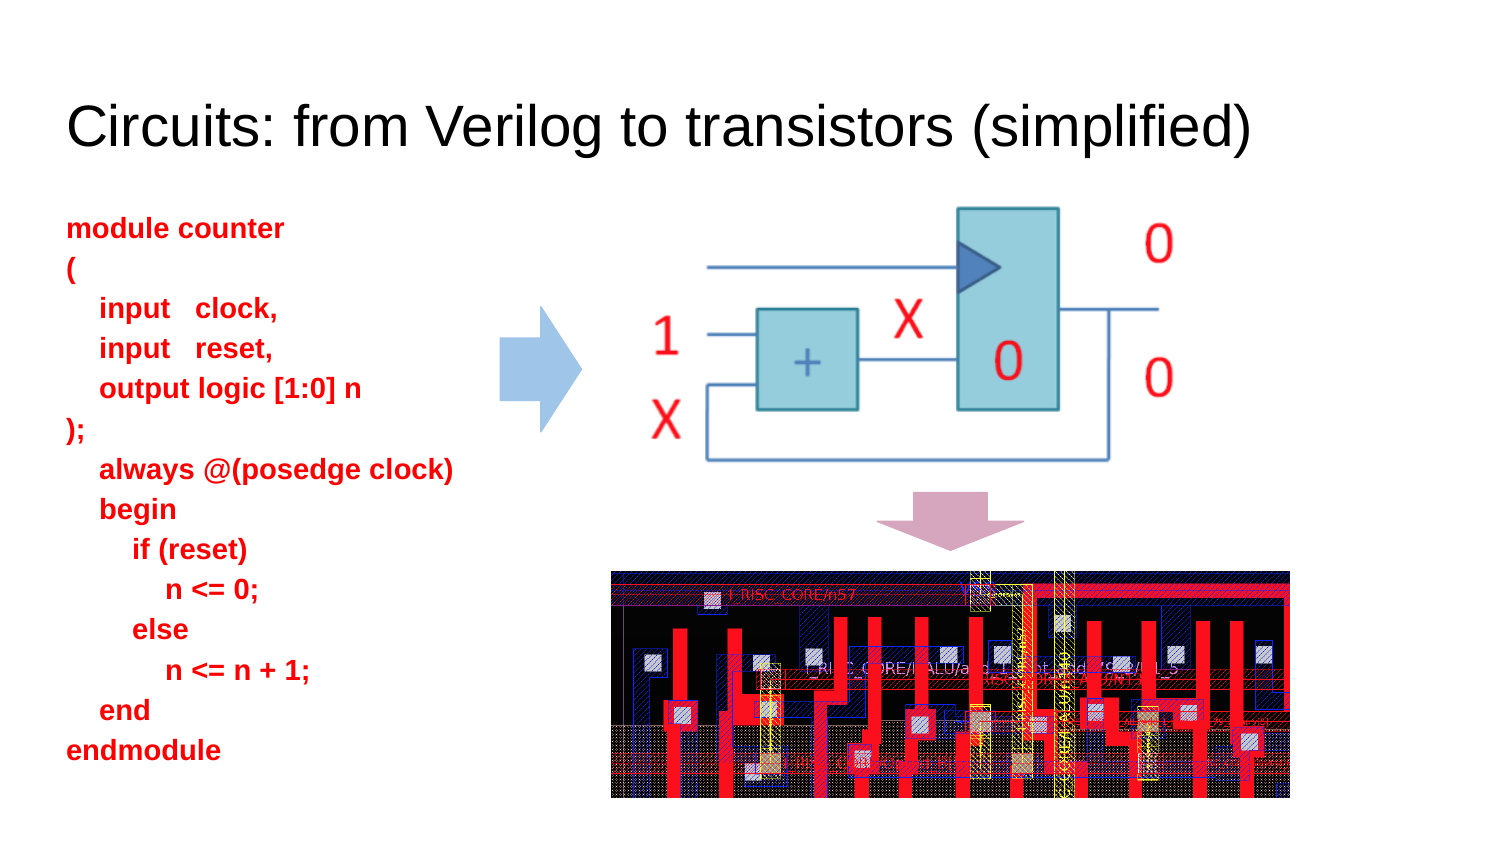

# Circuits: from Verilog to transistors (simplified)
module counter
(
 input clock,
 input reset,
 output logic [1:0] n
);
 always @(posedge clock)
 begin
 if (reset)
 n <= 0;
 else
 n <= n + 1;
 end
endmodule